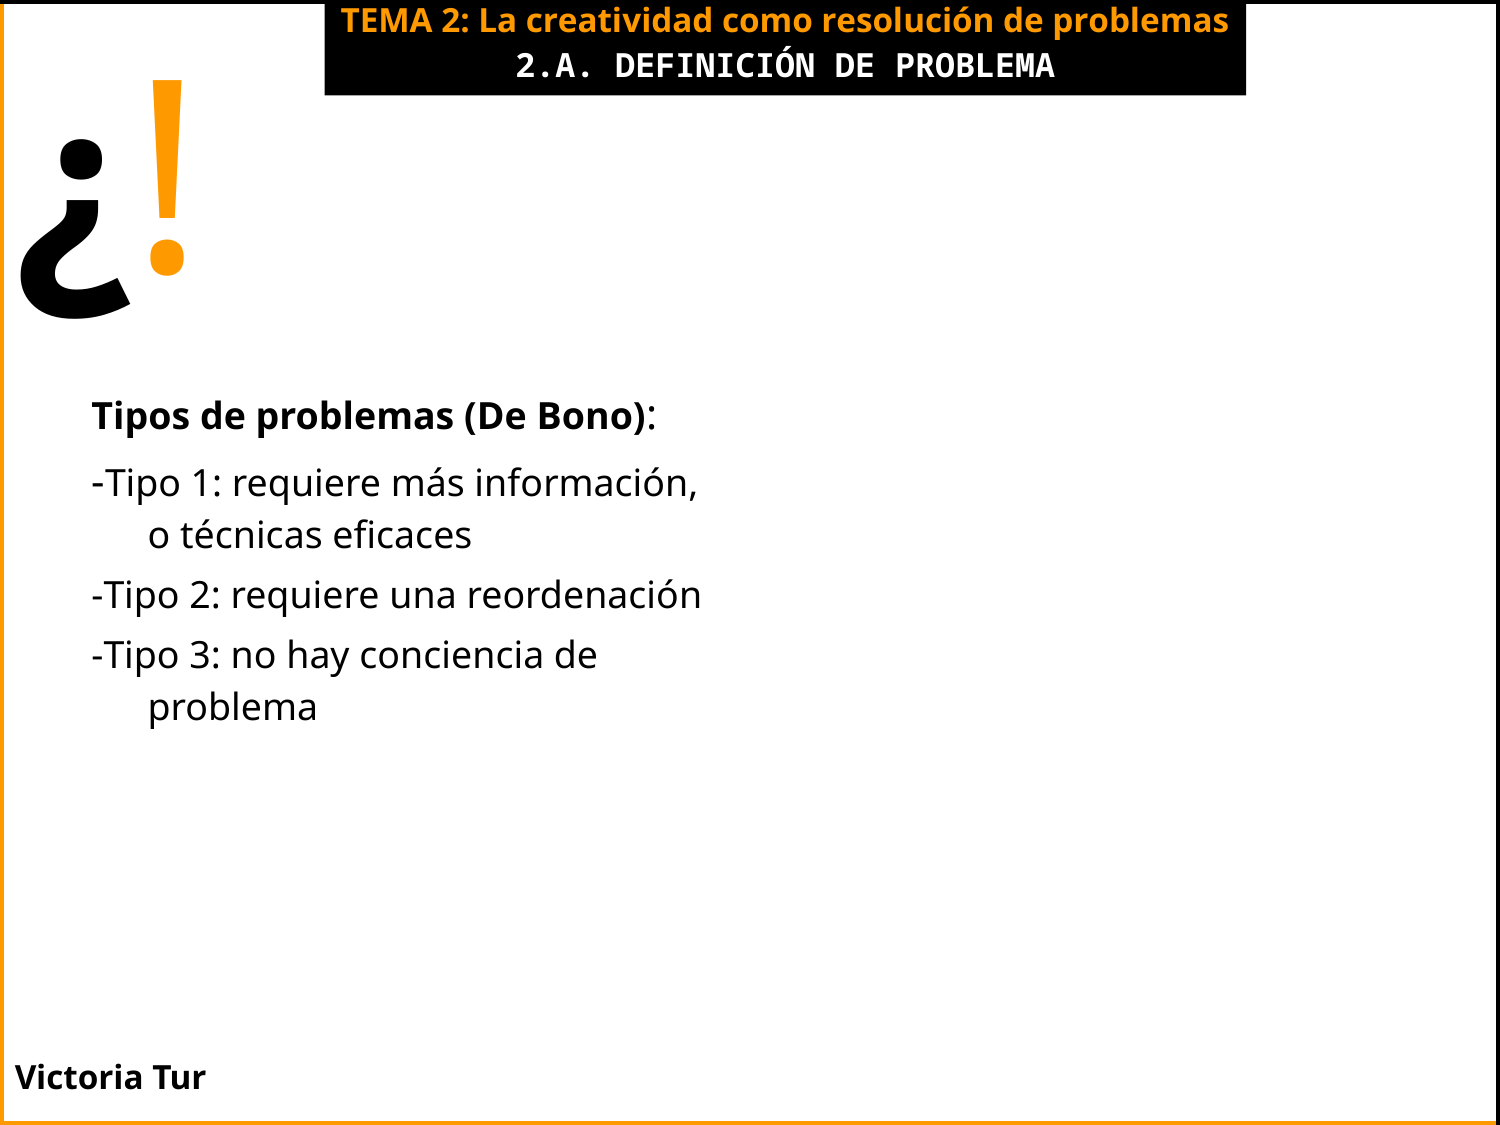

# Tipos de problemas (De Bono):
-Tipo 1: requiere más información, o técnicas eficaces
-Tipo 2: requiere una reordenación
-Tipo 3: no hay conciencia de problema